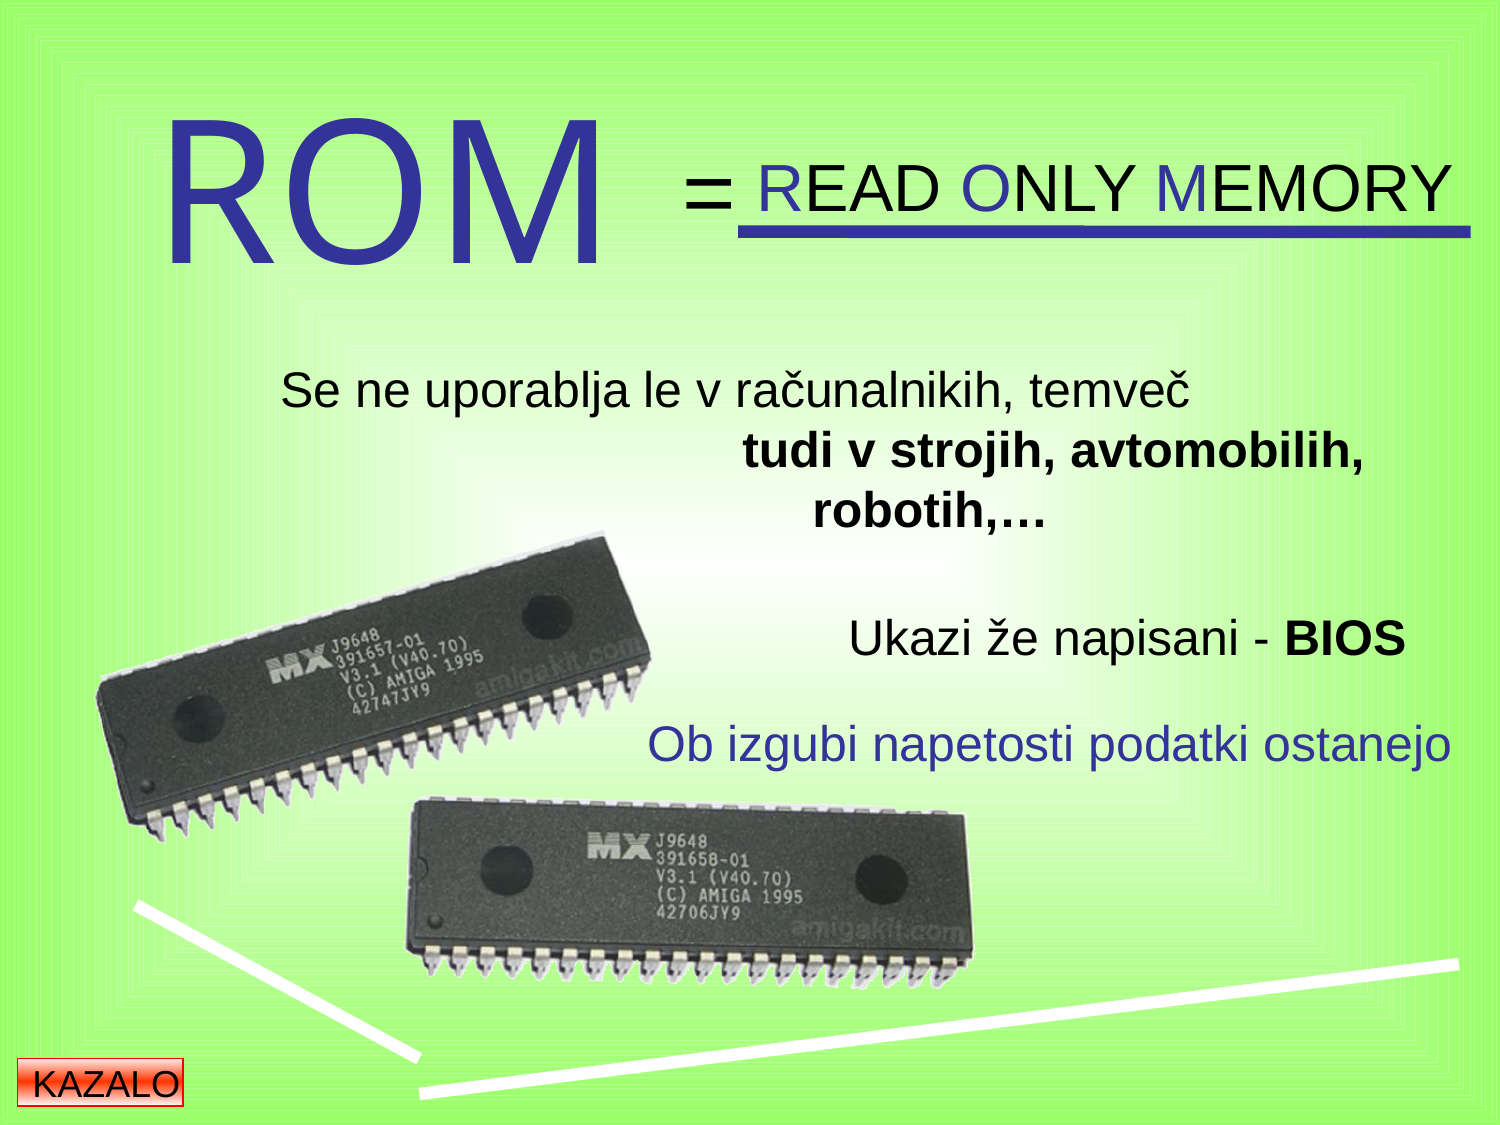

# ROM
=
READ ONLY MEMORY
Se ne uporablja le v računalnikih, temveč
 tudi v strojih, avtomobilih,
 robotih,…
Ukazi že napisani - BIOS
Ob izgubi napetosti podatki ostanejo
KAZALO